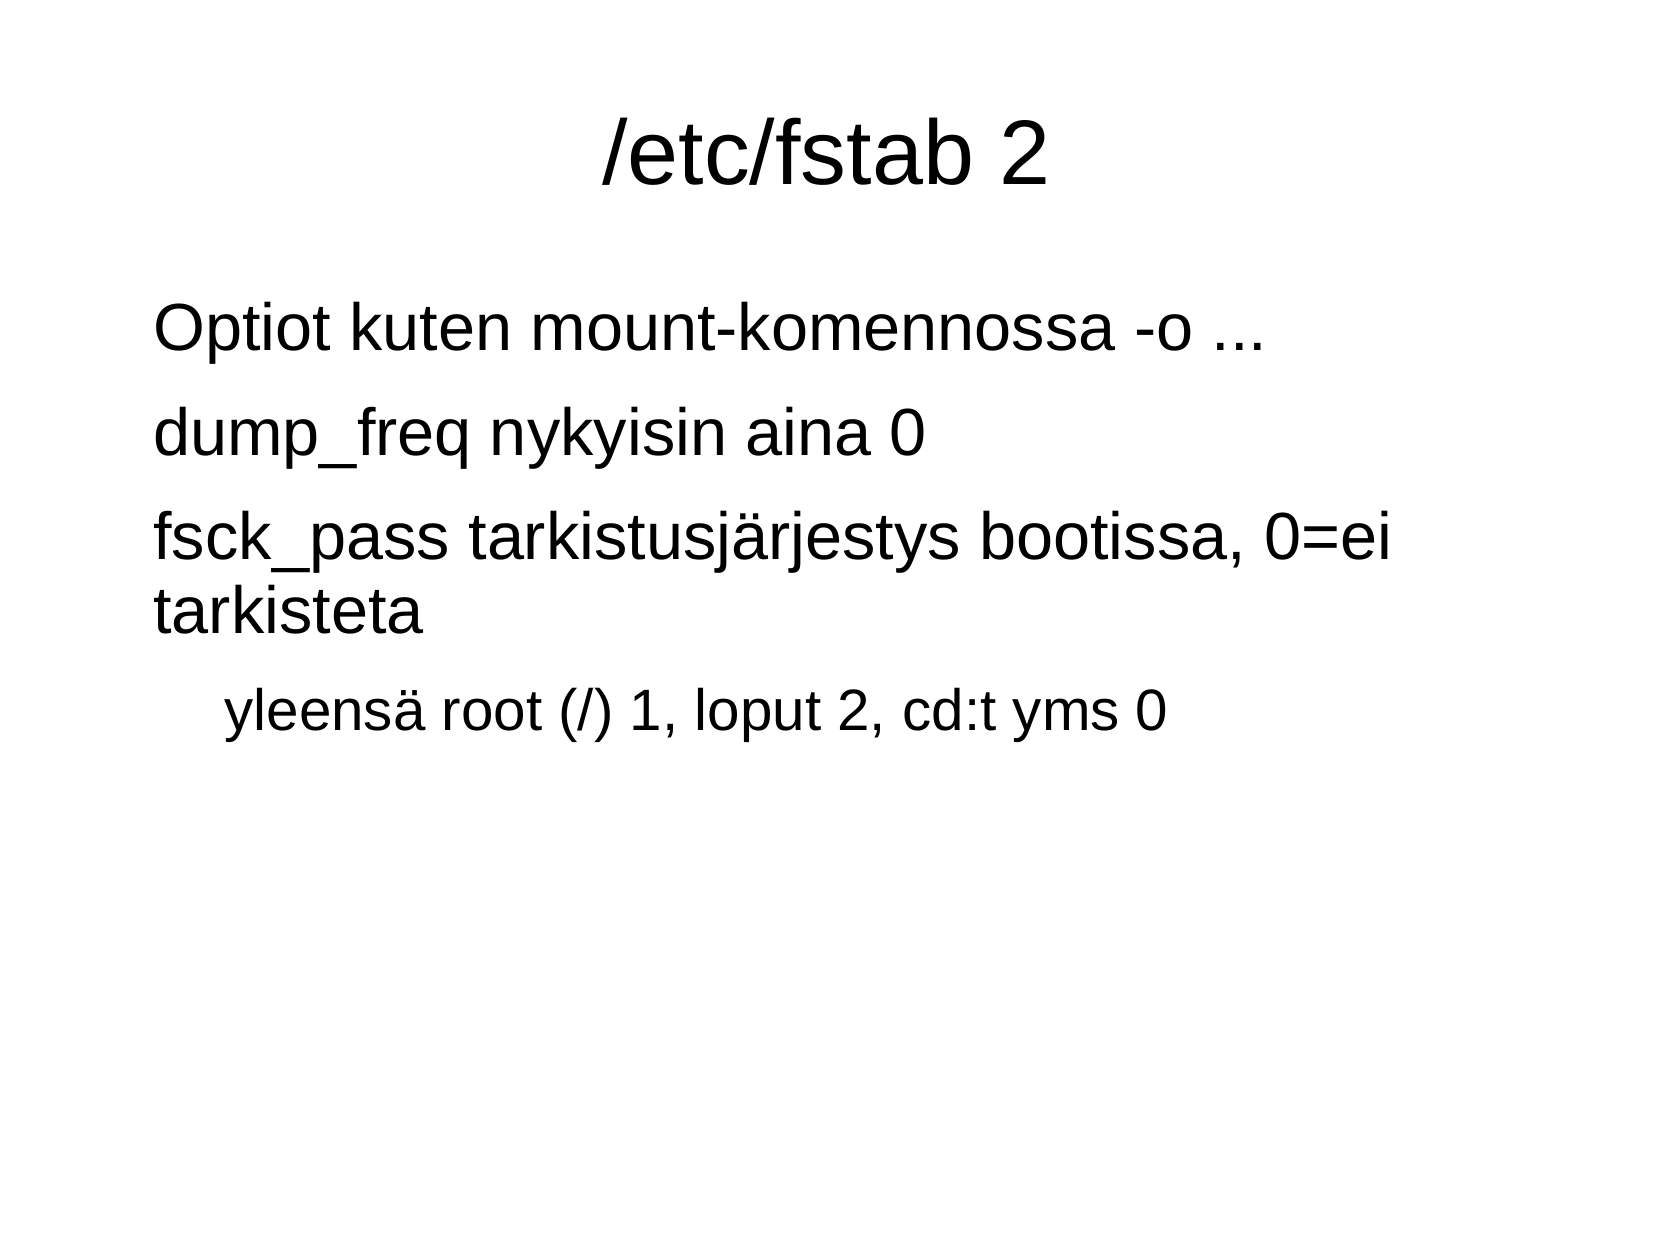

# /etc/fstab 2
Optiot kuten mount-komennossa -o ...
dump_freq nykyisin aina 0
fsck_pass tarkistusjärjestys bootissa, 0=ei tarkisteta
yleensä root (/) 1, loput 2, cd:t yms 0